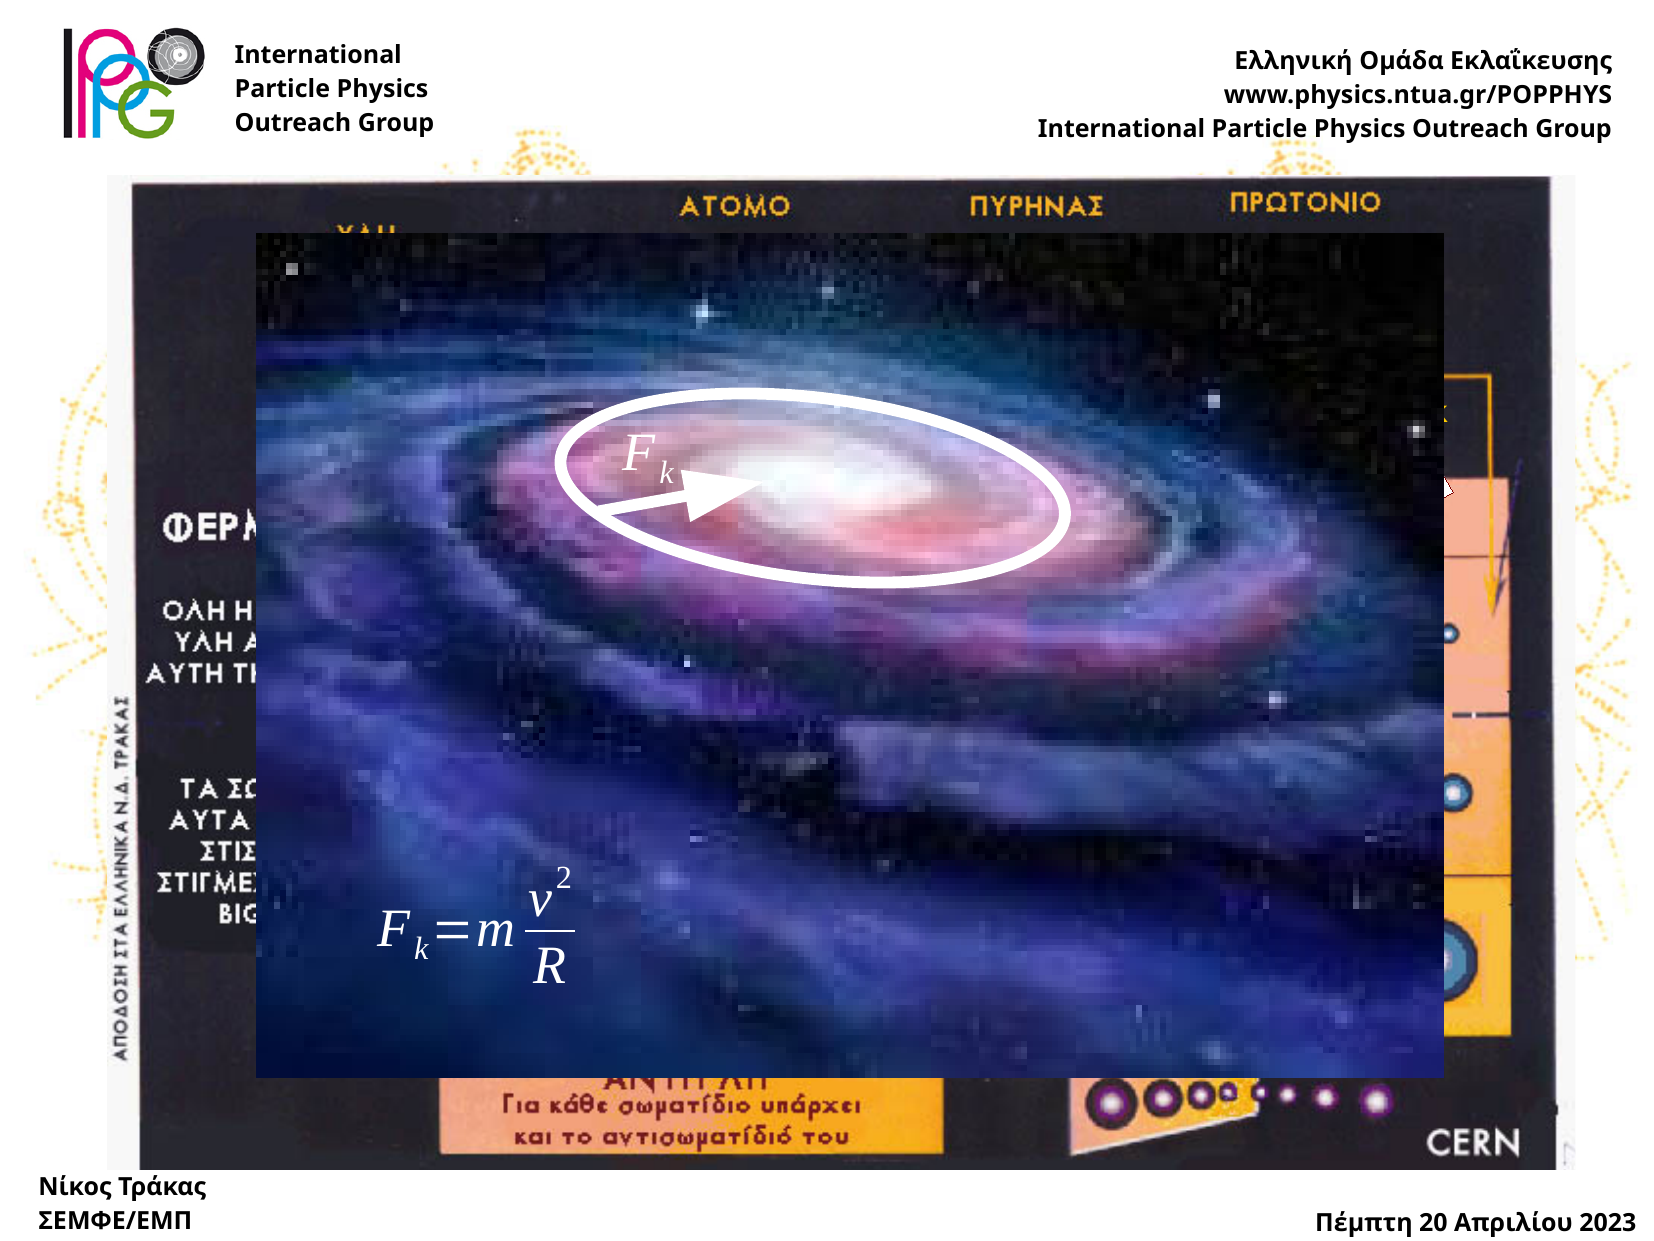

αλλά, μόνο το 4% της ύλης του σύμπαντος
αποτελείται από αυτά τα σωματίδια!
Το 22% αποτελεί την “σκοτεινή ύλη” και
το 74% “την σκοτεινή ενέργεια”